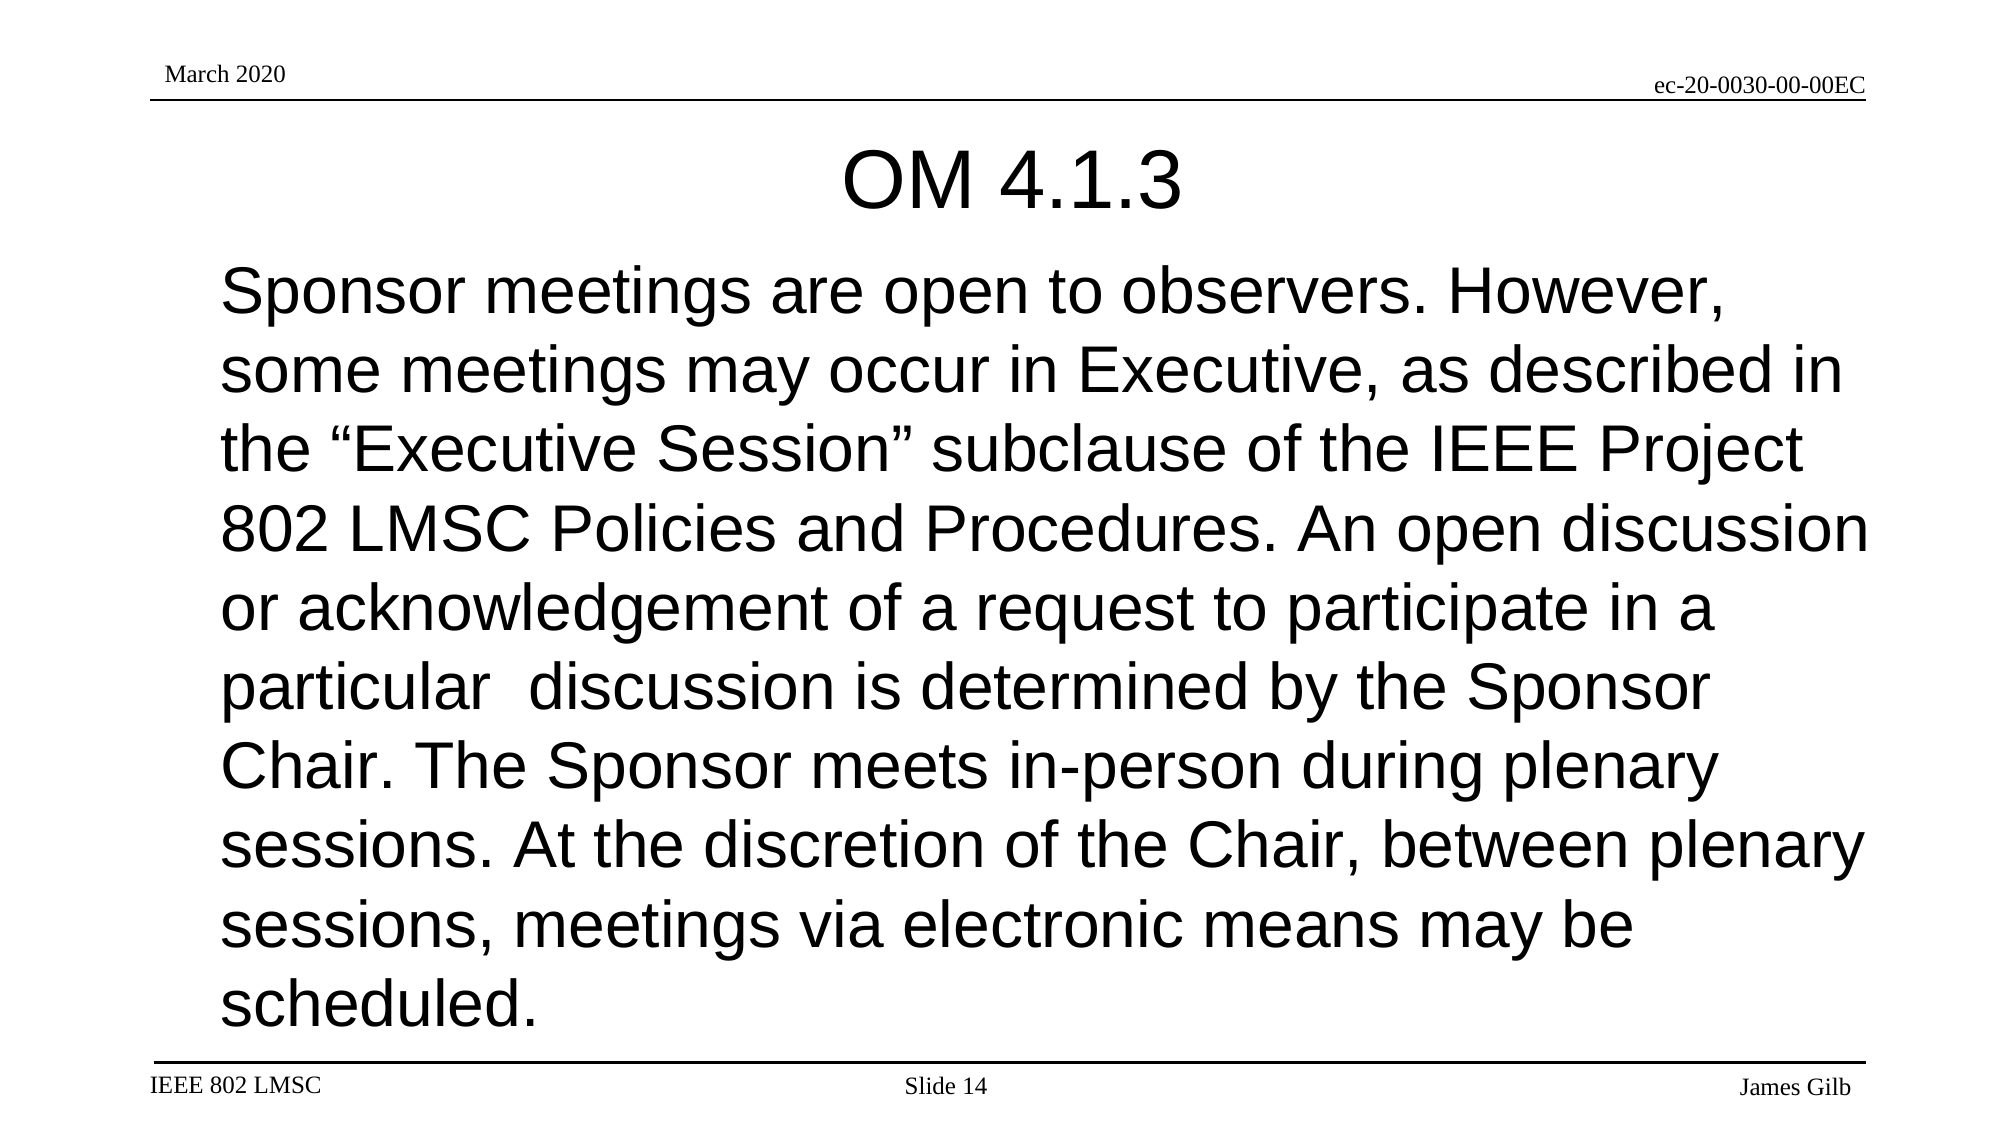

# OM 4.1.3
Sponsor meetings are open to observers. However, some meetings may occur in Executive, as described in the “Executive Session” subclause of the IEEE Project 802 LMSC Policies and Procedures. An open discussion or acknowledgement of a request to participate in a particular discussion is determined by the Sponsor Chair. The Sponsor meets in-person during plenary sessions. At the discretion of the Chair, between plenary sessions, meetings via electronic means may be scheduled.
14